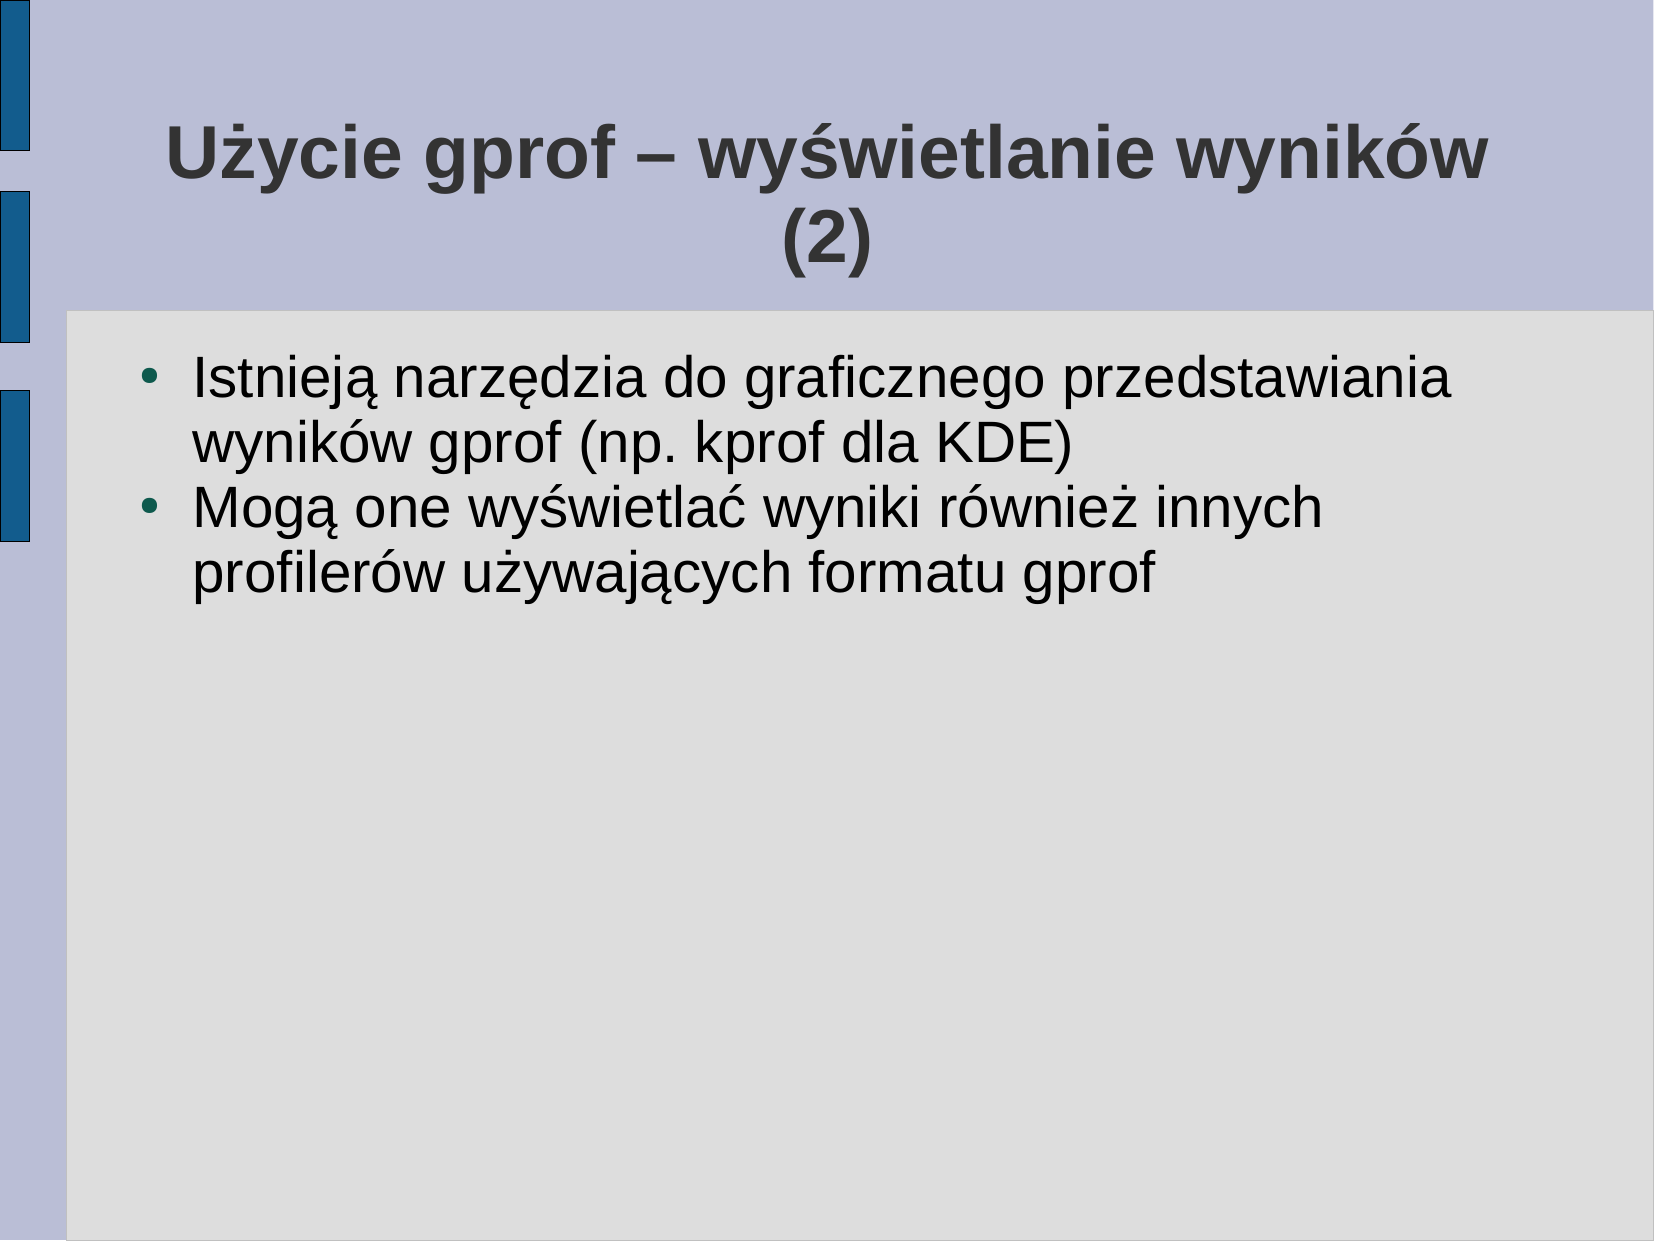

# Użycie gprof – wyświetlanie wyników (2)
Istnieją narzędzia do graficznego przedstawiania wyników gprof (np. kprof dla KDE)
Mogą one wyświetlać wyniki również innych profilerów używających formatu gprof